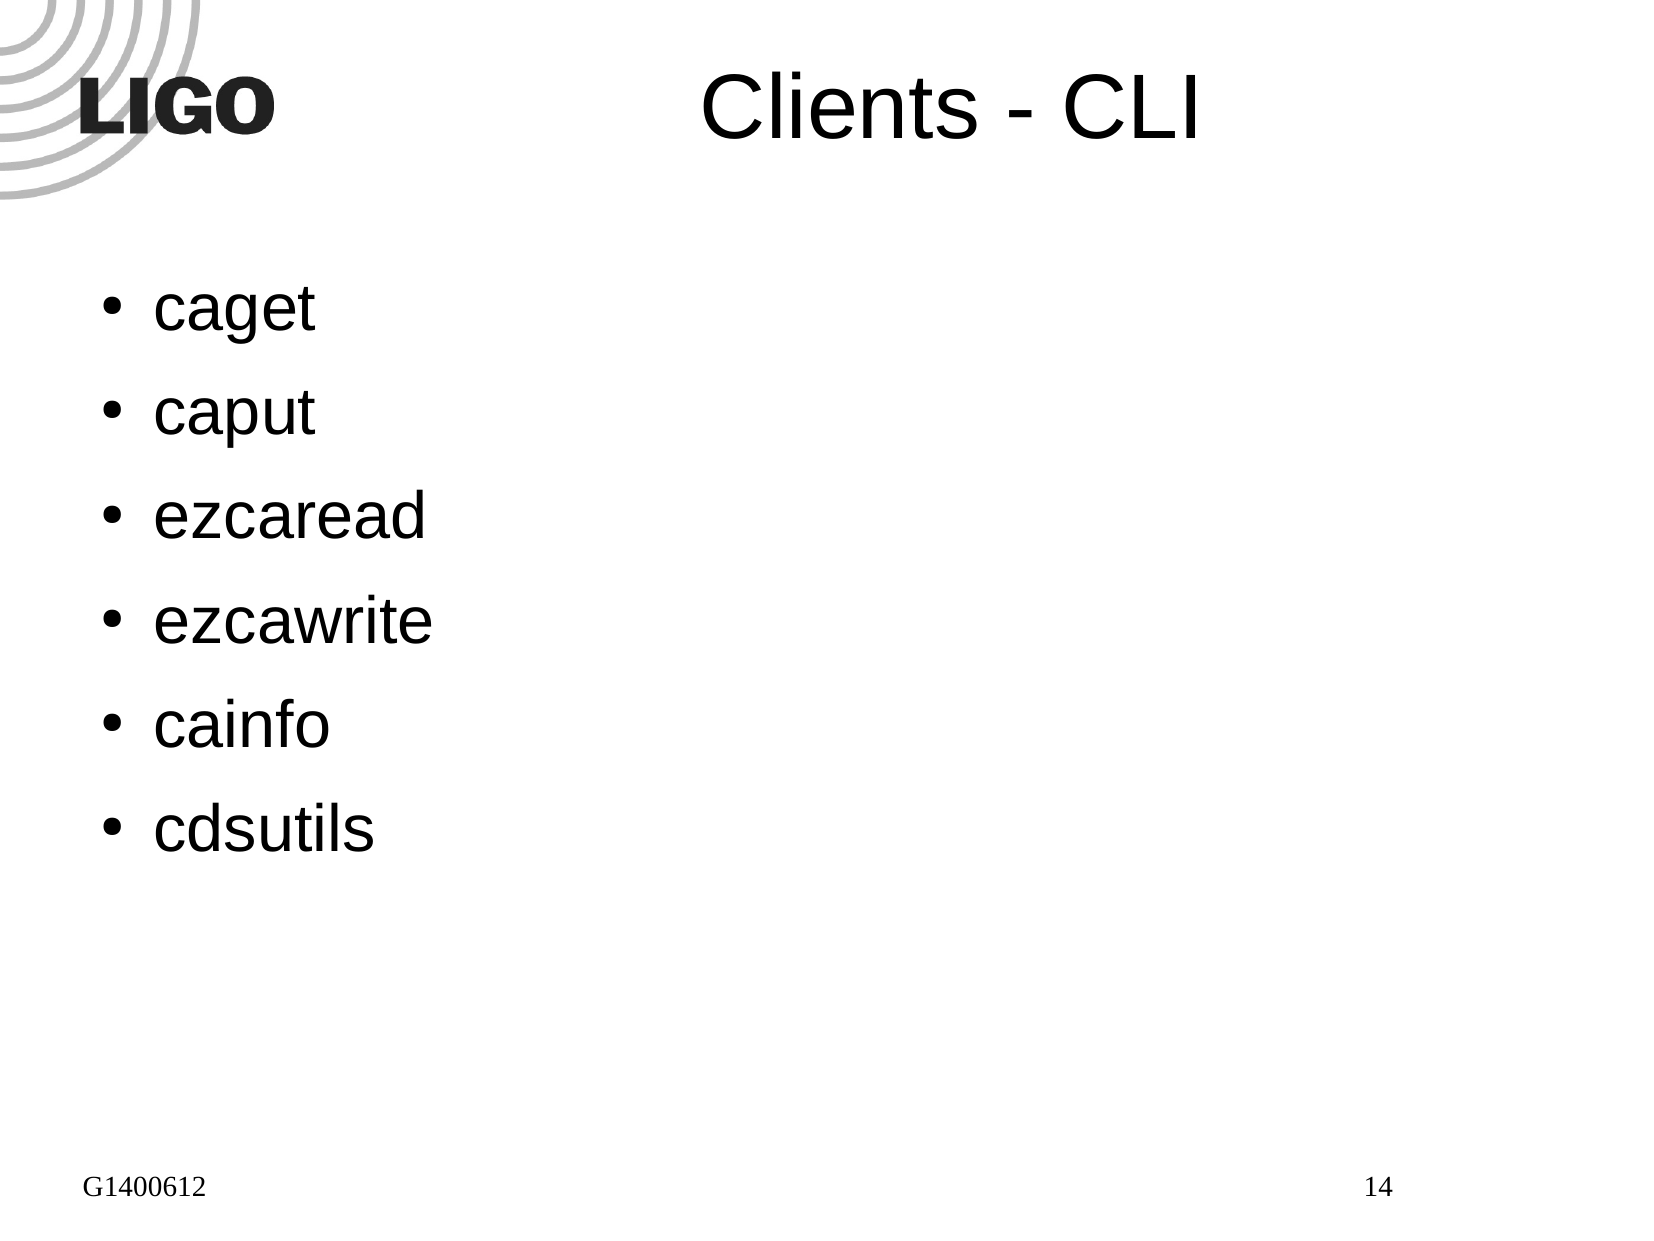

# Clients - CLI
caget
caput
ezcaread
ezcawrite
cainfo
cdsutils
14